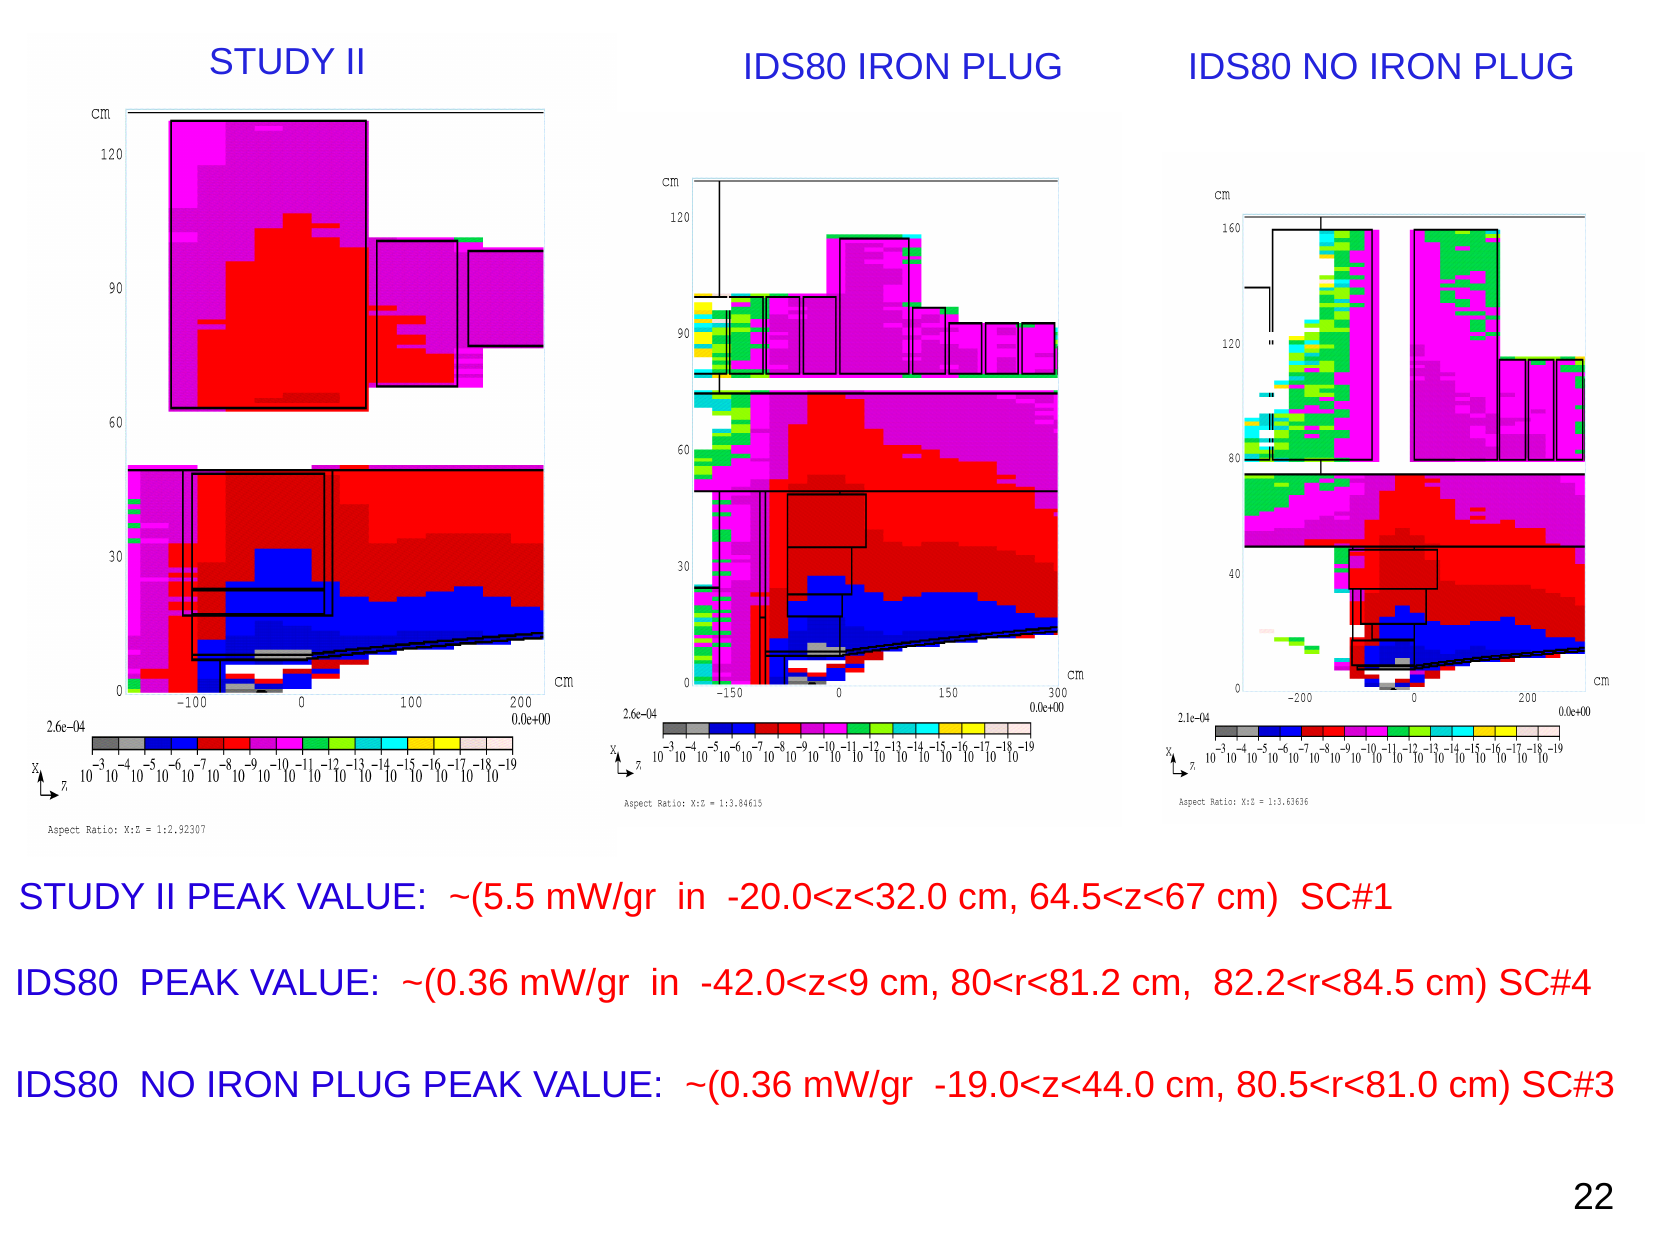

STUDY II
IDS80 IRON PLUG
IDS80 NO IRON PLUG
STUDY II PEAK VALUE: ~(5.5 mW/gr in -20.0<z<32.0 cm, 64.5<z<67 cm) SC#1
IDS80 PEAK VALUE: ~(0.36 mW/gr in -42.0<z<9 cm, 80<r<81.2 cm, 82.2<r<84.5 cm) SC#4
IDS80 NO IRON PLUG PEAK VALUE: ~(0.36 mW/gr -19.0<z<44.0 cm, 80.5<r<81.0 cm) SC#3
 22